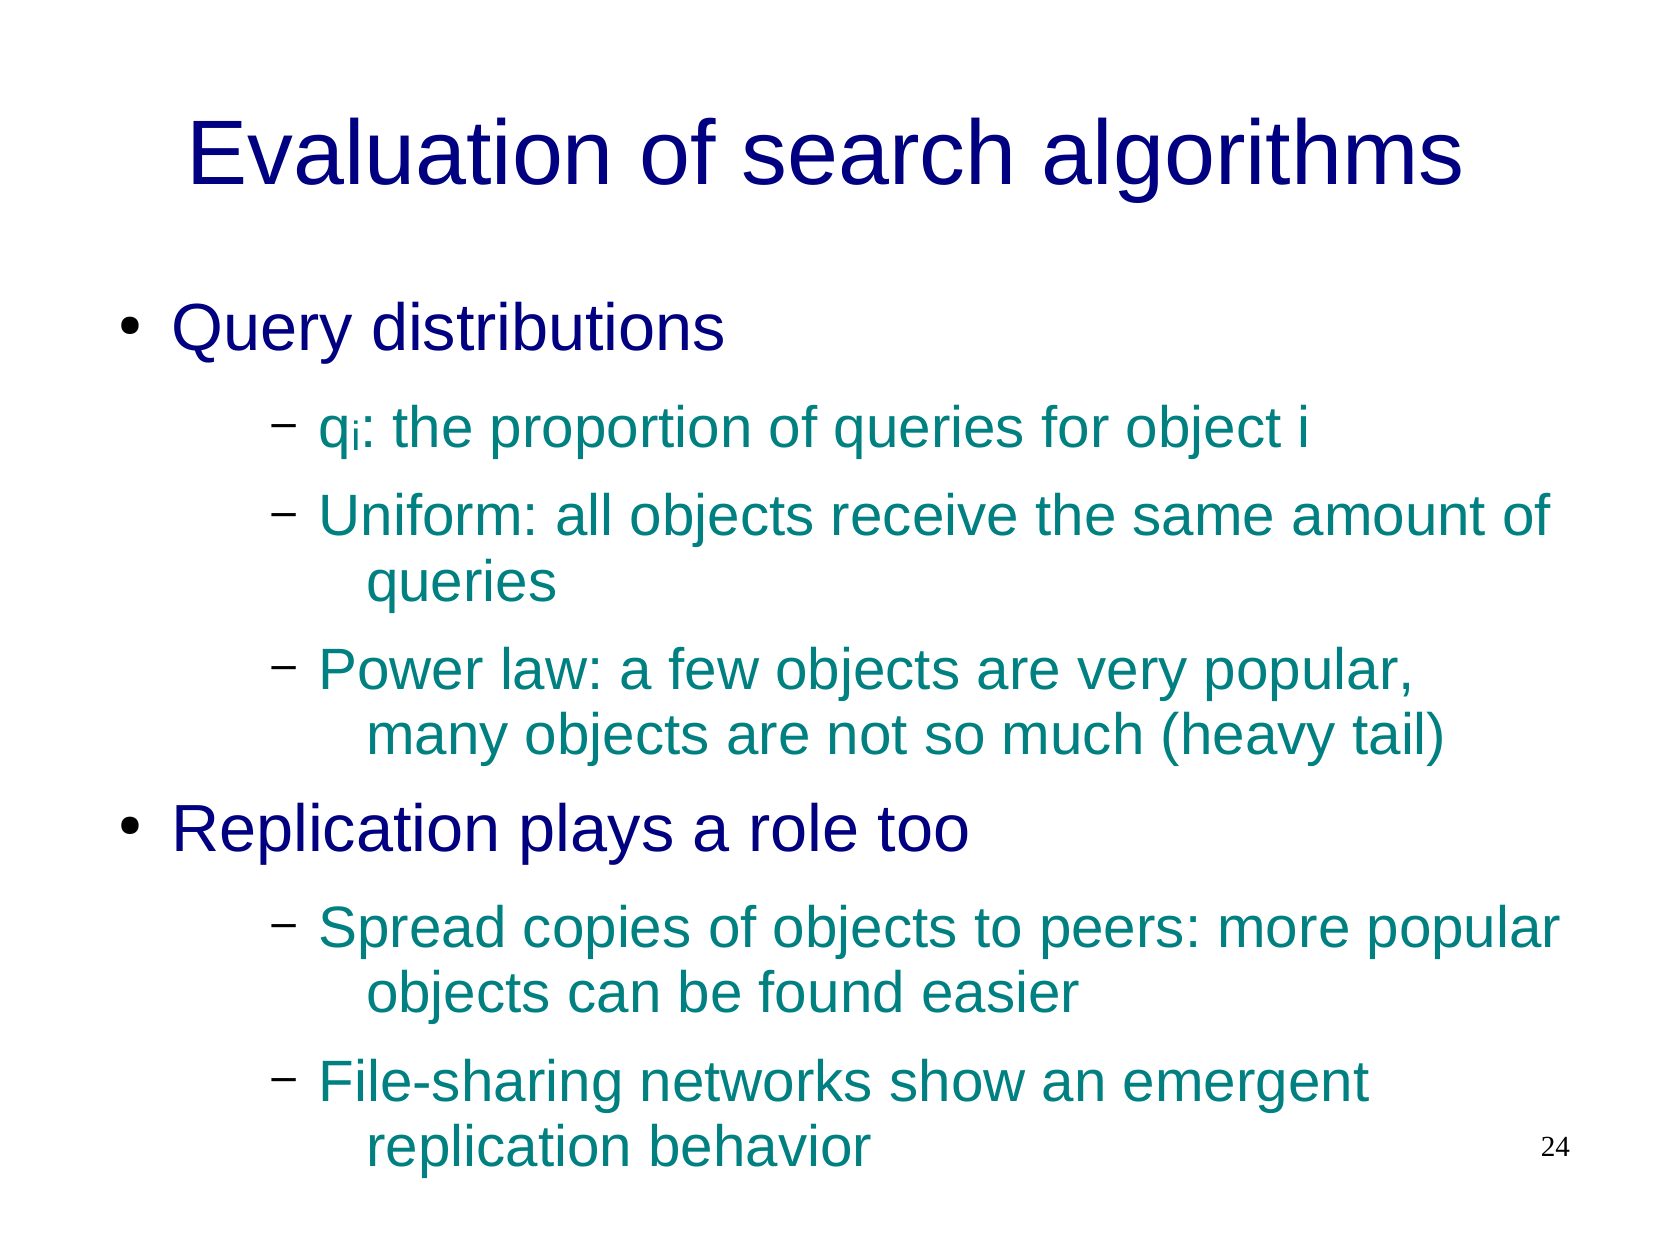

# Evaluation of search algorithms
Query distributions
qi: the proportion of queries for object i
Uniform: all objects receive the same amount of queries
Power law: a few objects are very popular, many objects are not so much (heavy tail)
Replication plays a role too
Spread copies of objects to peers: more popular objects can be found easier
File-sharing networks show an emergent replication behavior
24